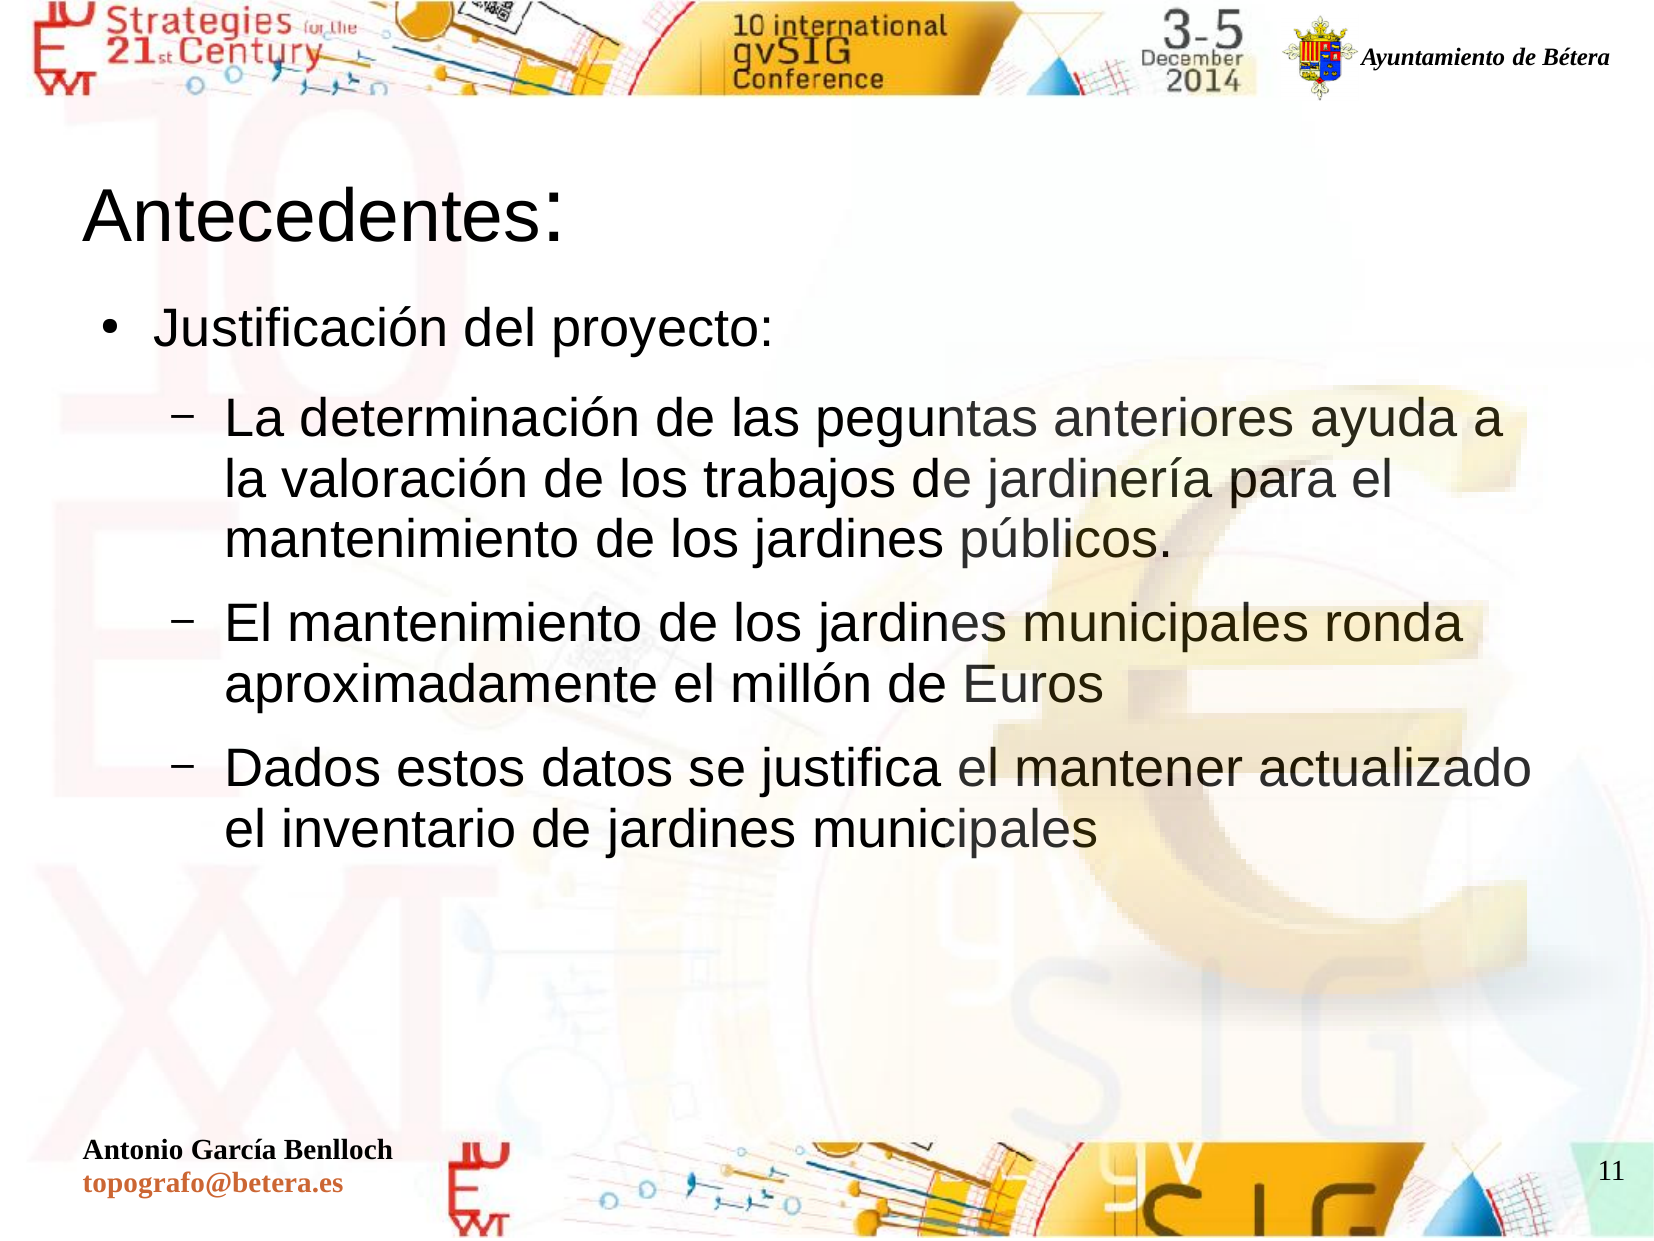

# Antecedentes:
Justificación del proyecto:
La determinación de las peguntas anteriores ayuda a la valoración de los trabajos de jardinería para el mantenimiento de los jardines públicos.
El mantenimiento de los jardines municipales ronda aproximadamente el millón de Euros
Dados estos datos se justifica el mantener actualizado el inventario de jardines municipales
11